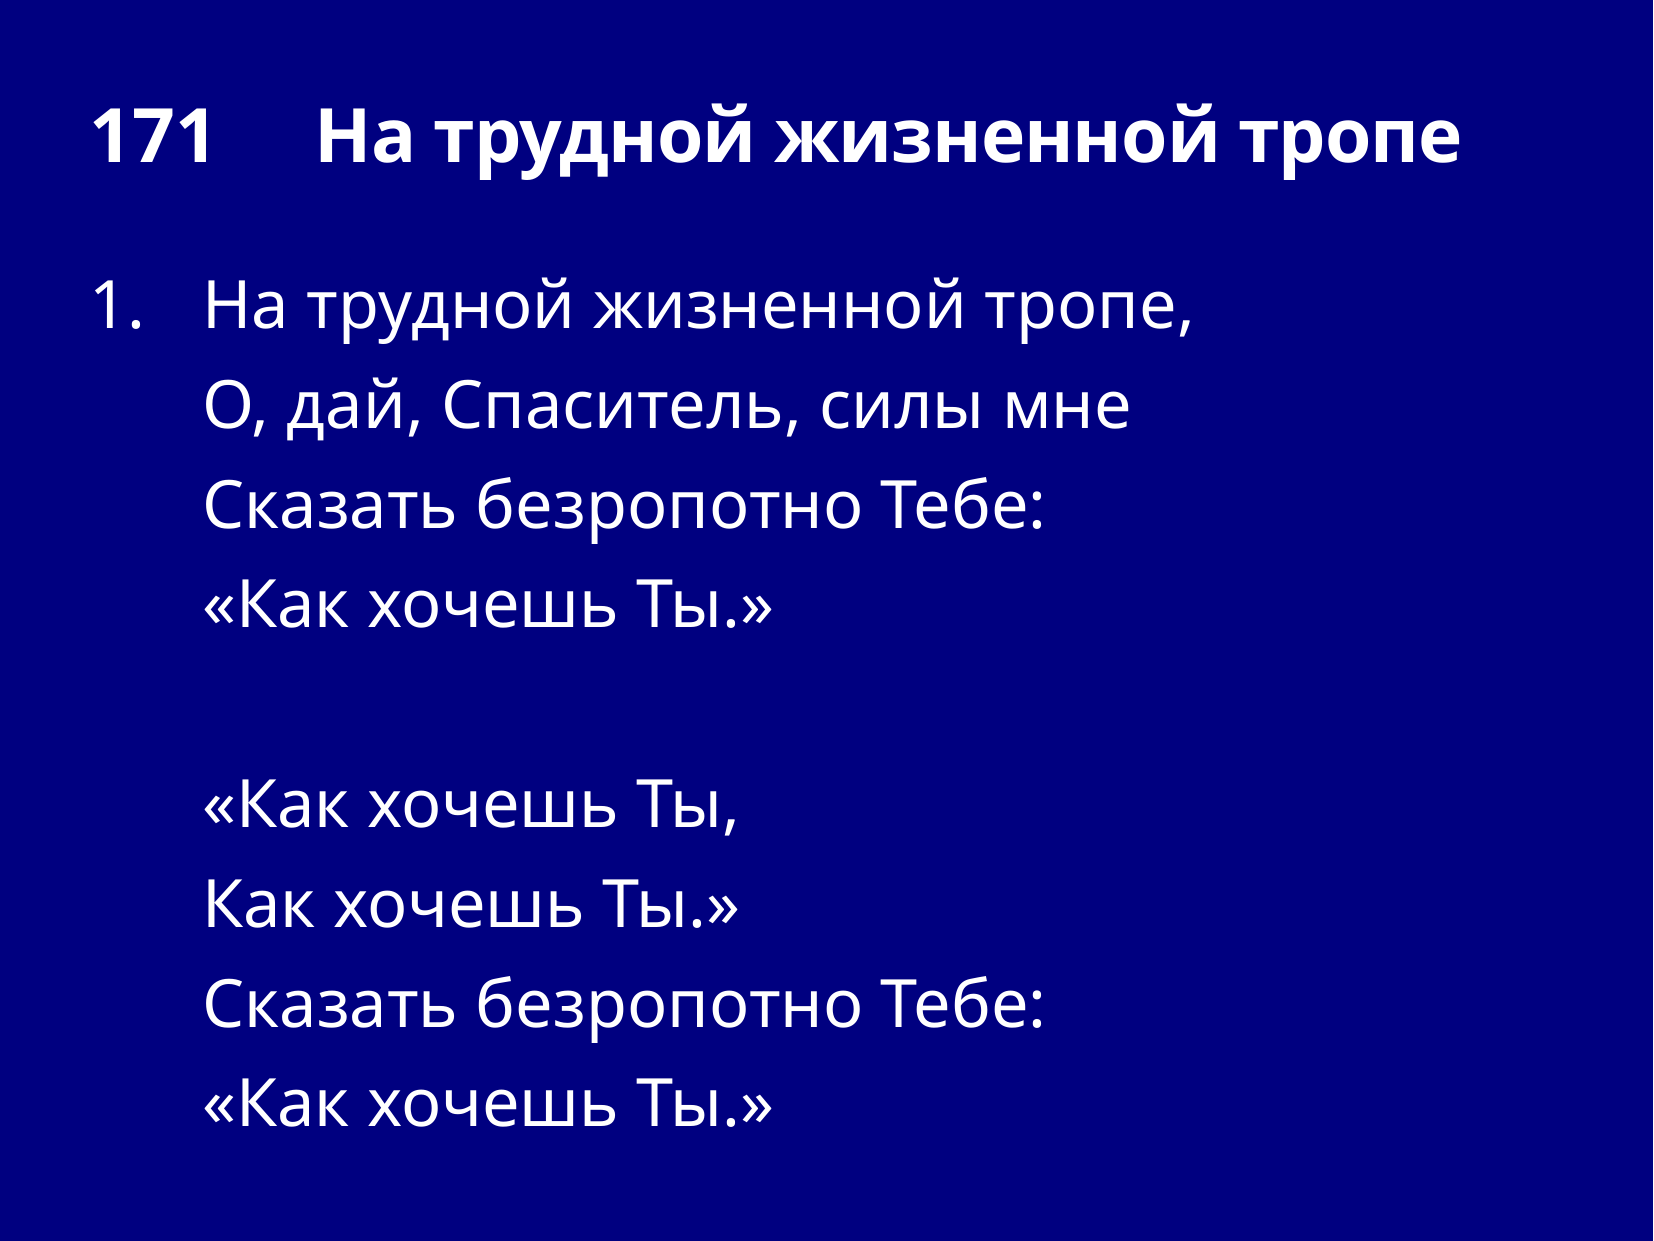

171	На трудной жизненной тропе
1.	На трудной жизненной тропе,
	О, дай, Спаситель, силы мне
	Сказать безропотно Тебе:
	«Как хочешь Ты.»
	«Как хочешь Ты,
	Как хочешь Ты.»
	Сказать безропотно Тебе:
	«Как хочешь Ты.»